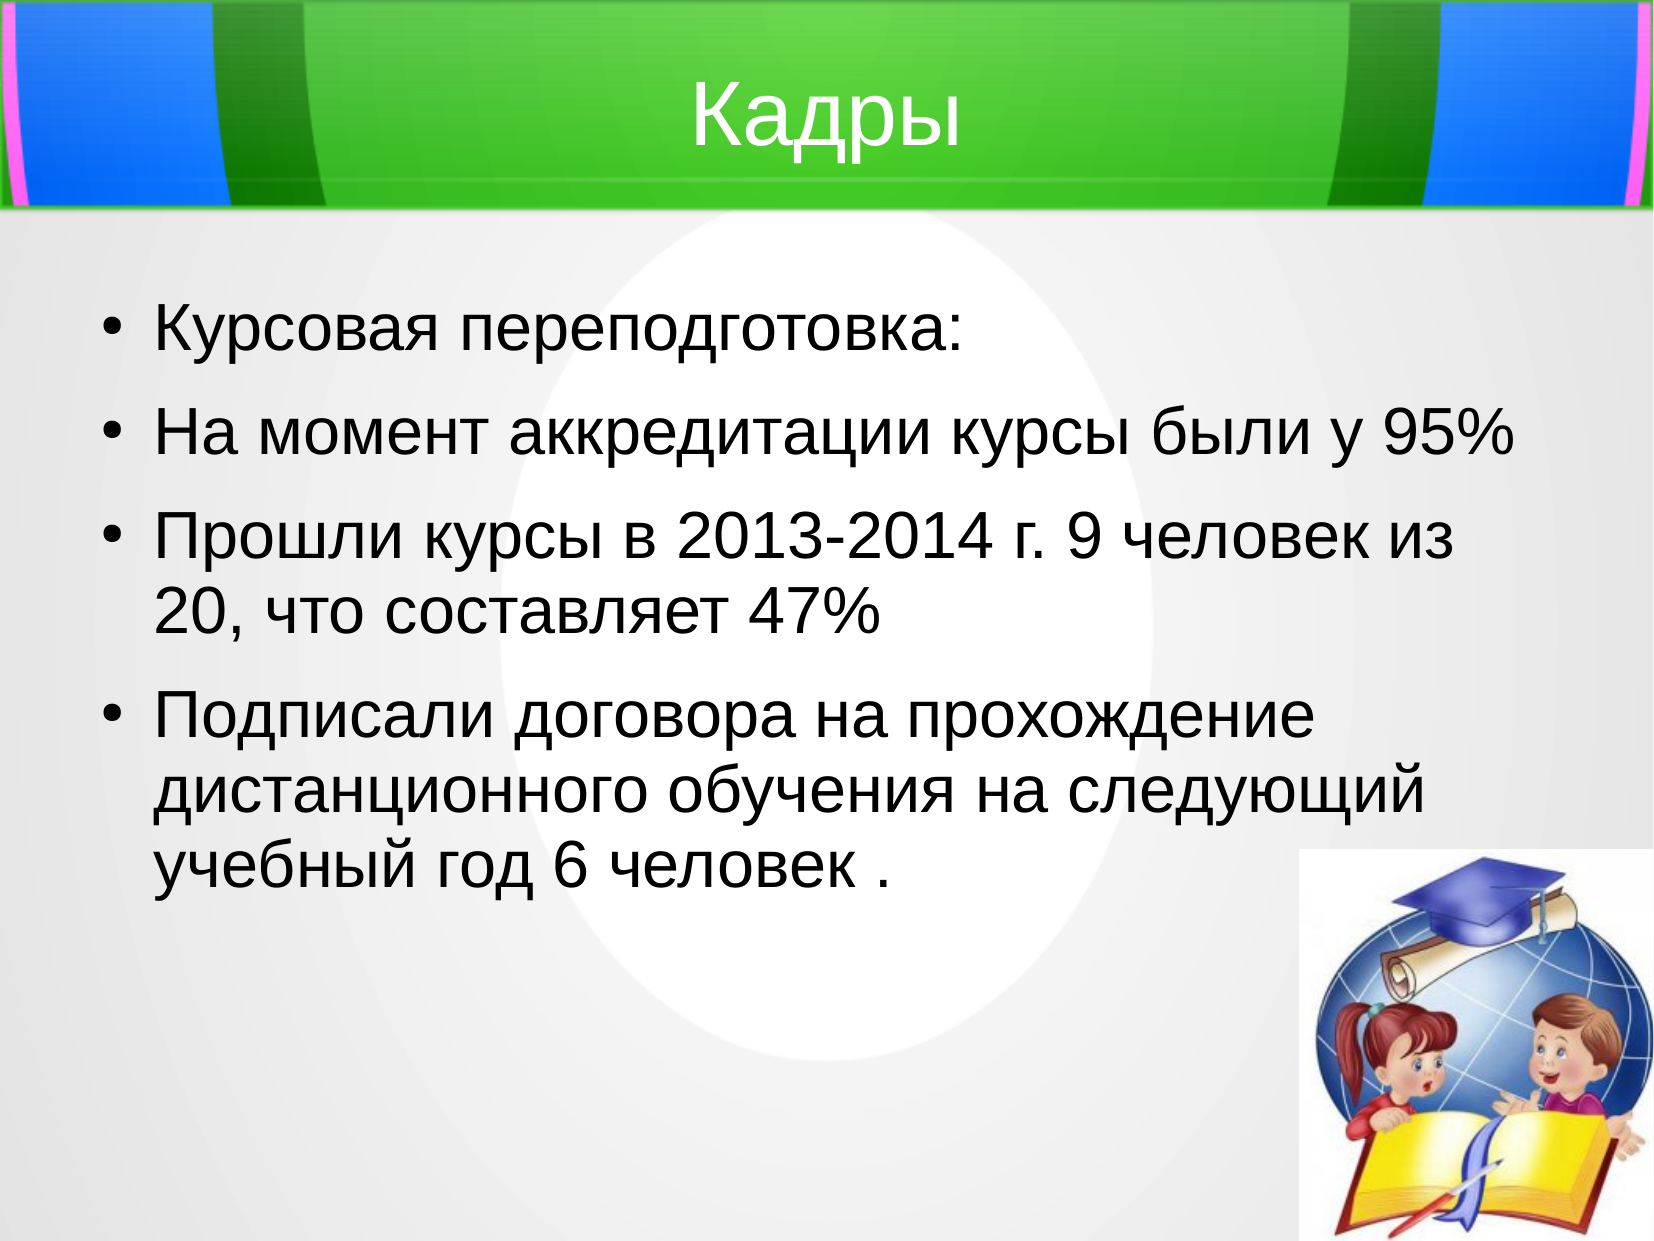

# Кадры
Курсовая переподготовка:
На момент аккредитации курсы были у 95%
Прошли курсы в 2013-2014 г. 9 человек из 20, что составляет 47%
Подписали договора на прохождение дистанционного обучения на следующий учебный год 6 человек .